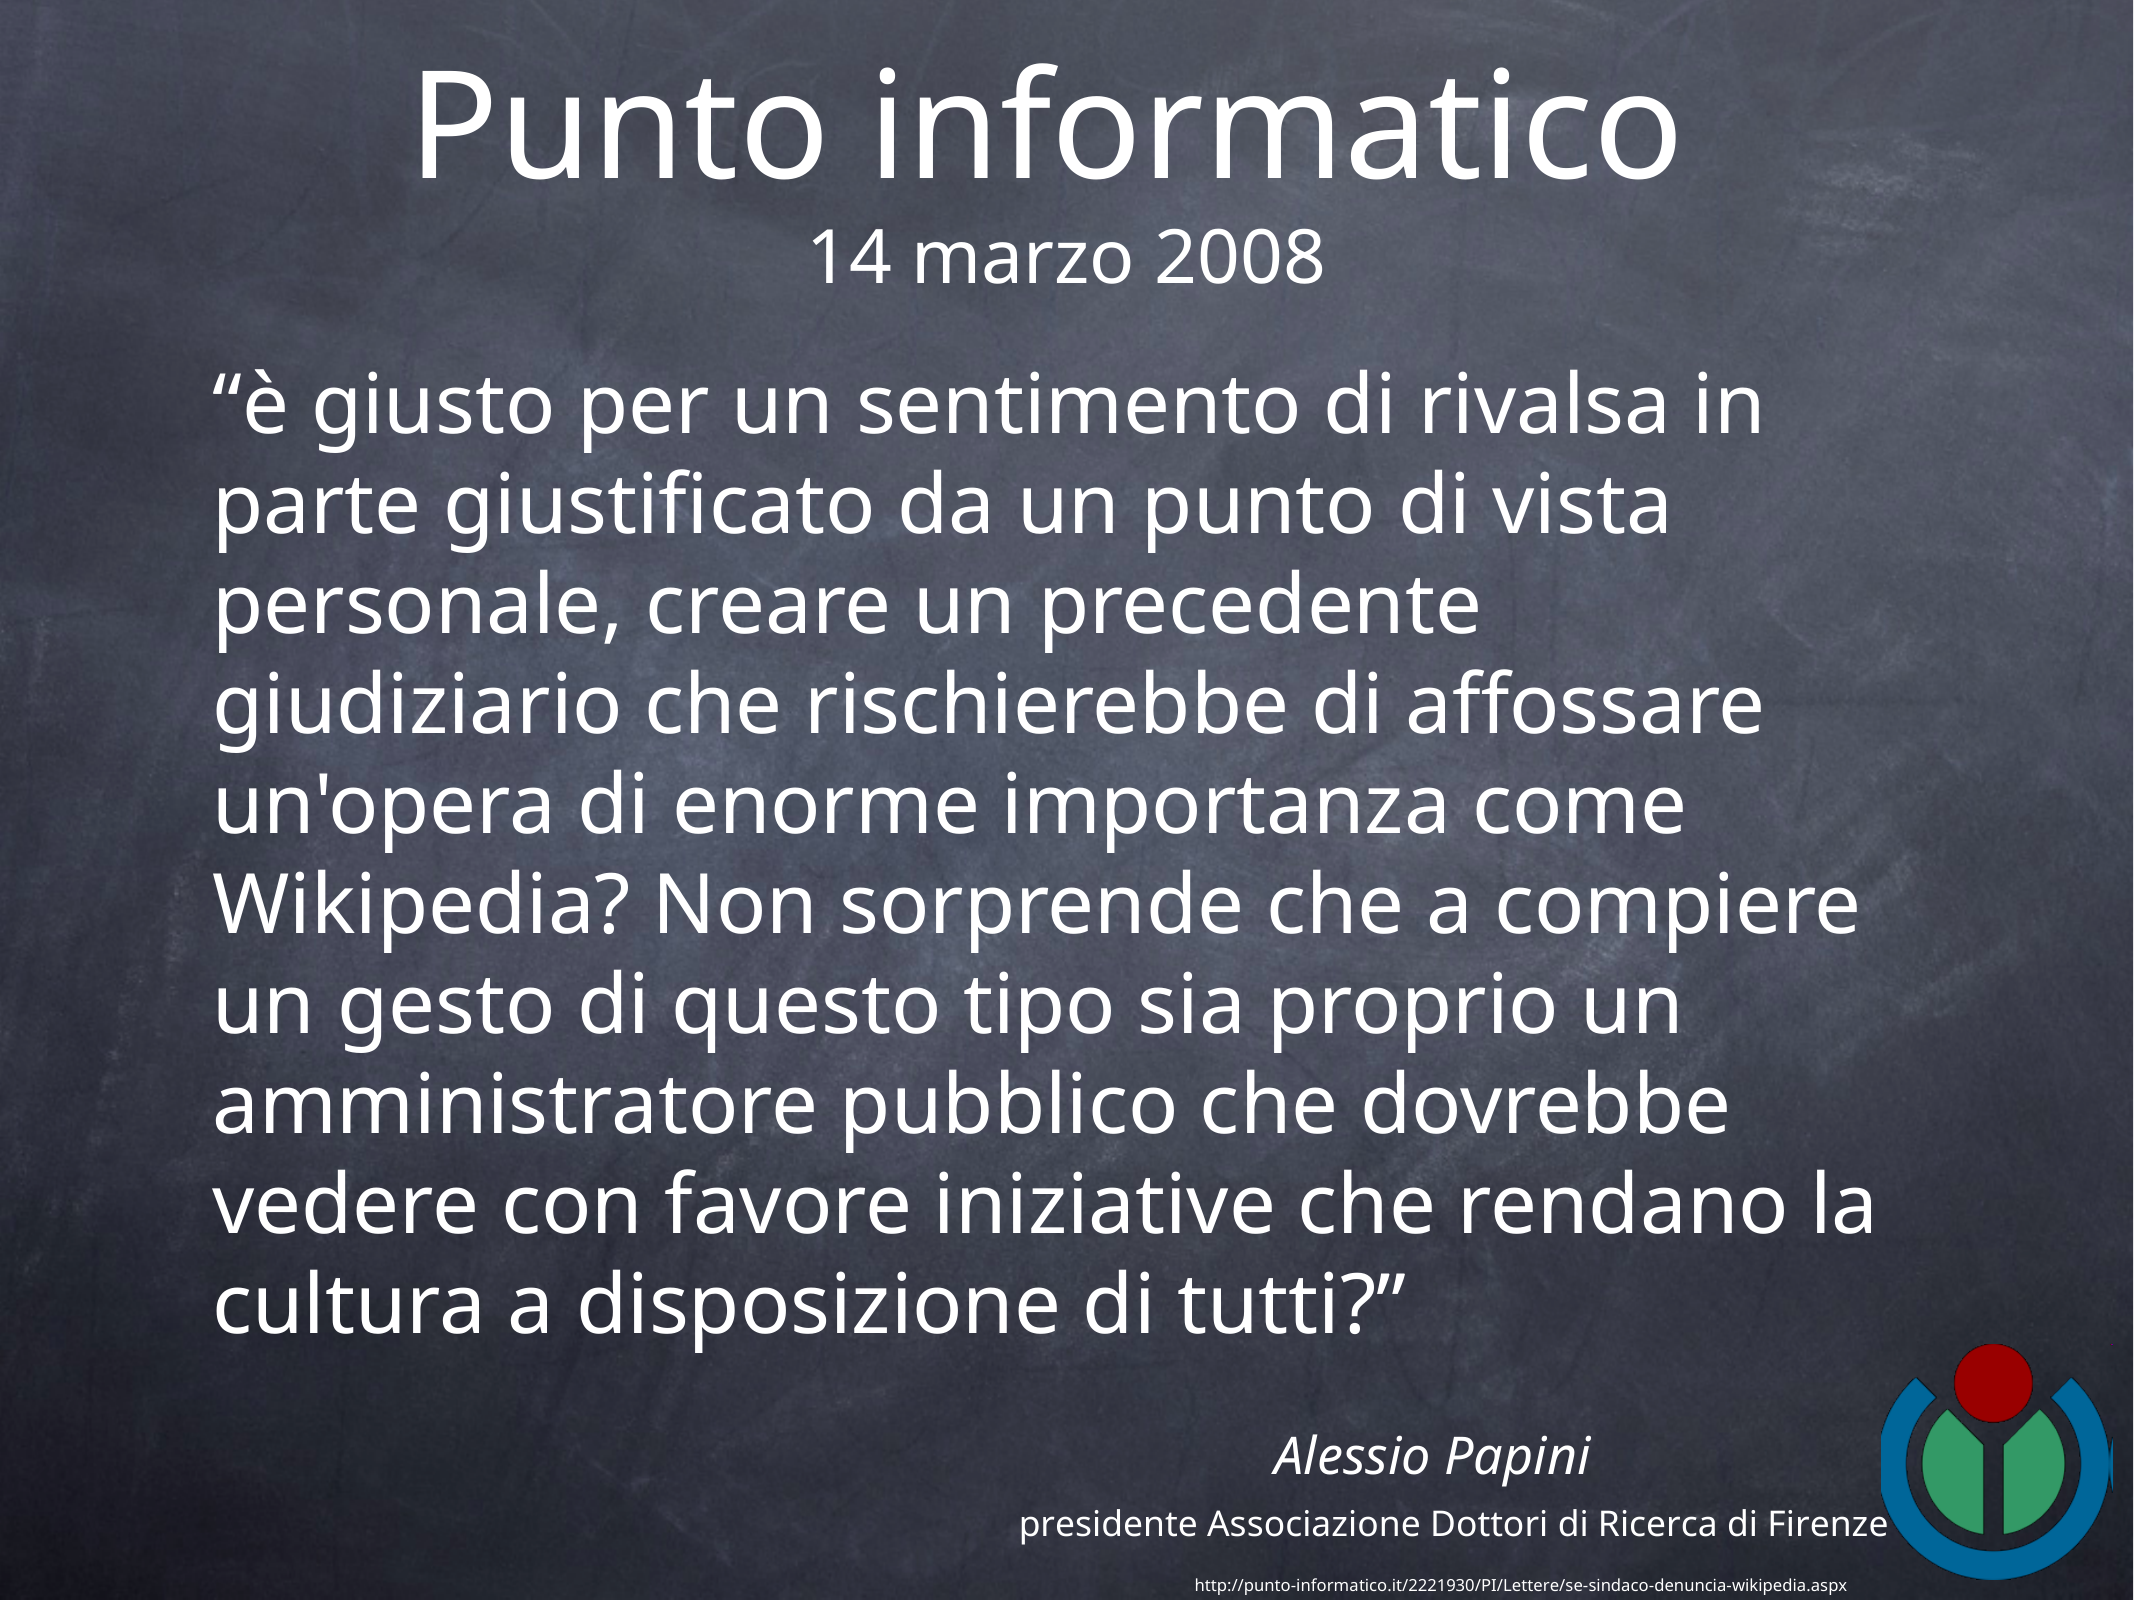

# Punto informatico 14 marzo 2008
“è giusto per un sentimento di rivalsa in parte giustificato da un punto di vista personale, creare un precedente giudiziario che rischierebbe di affossare un'opera di enorme importanza come Wikipedia? Non sorprende che a compiere un gesto di questo tipo sia proprio un amministratore pubblico che dovrebbe vedere con favore iniziative che rendano la cultura a disposizione di tutti?”
Alessio Papini
presidente Associazione Dottori di Ricerca di Firenze
http://punto-informatico.it/2221930/PI/Lettere/se-sindaco-denuncia-wikipedia.aspx